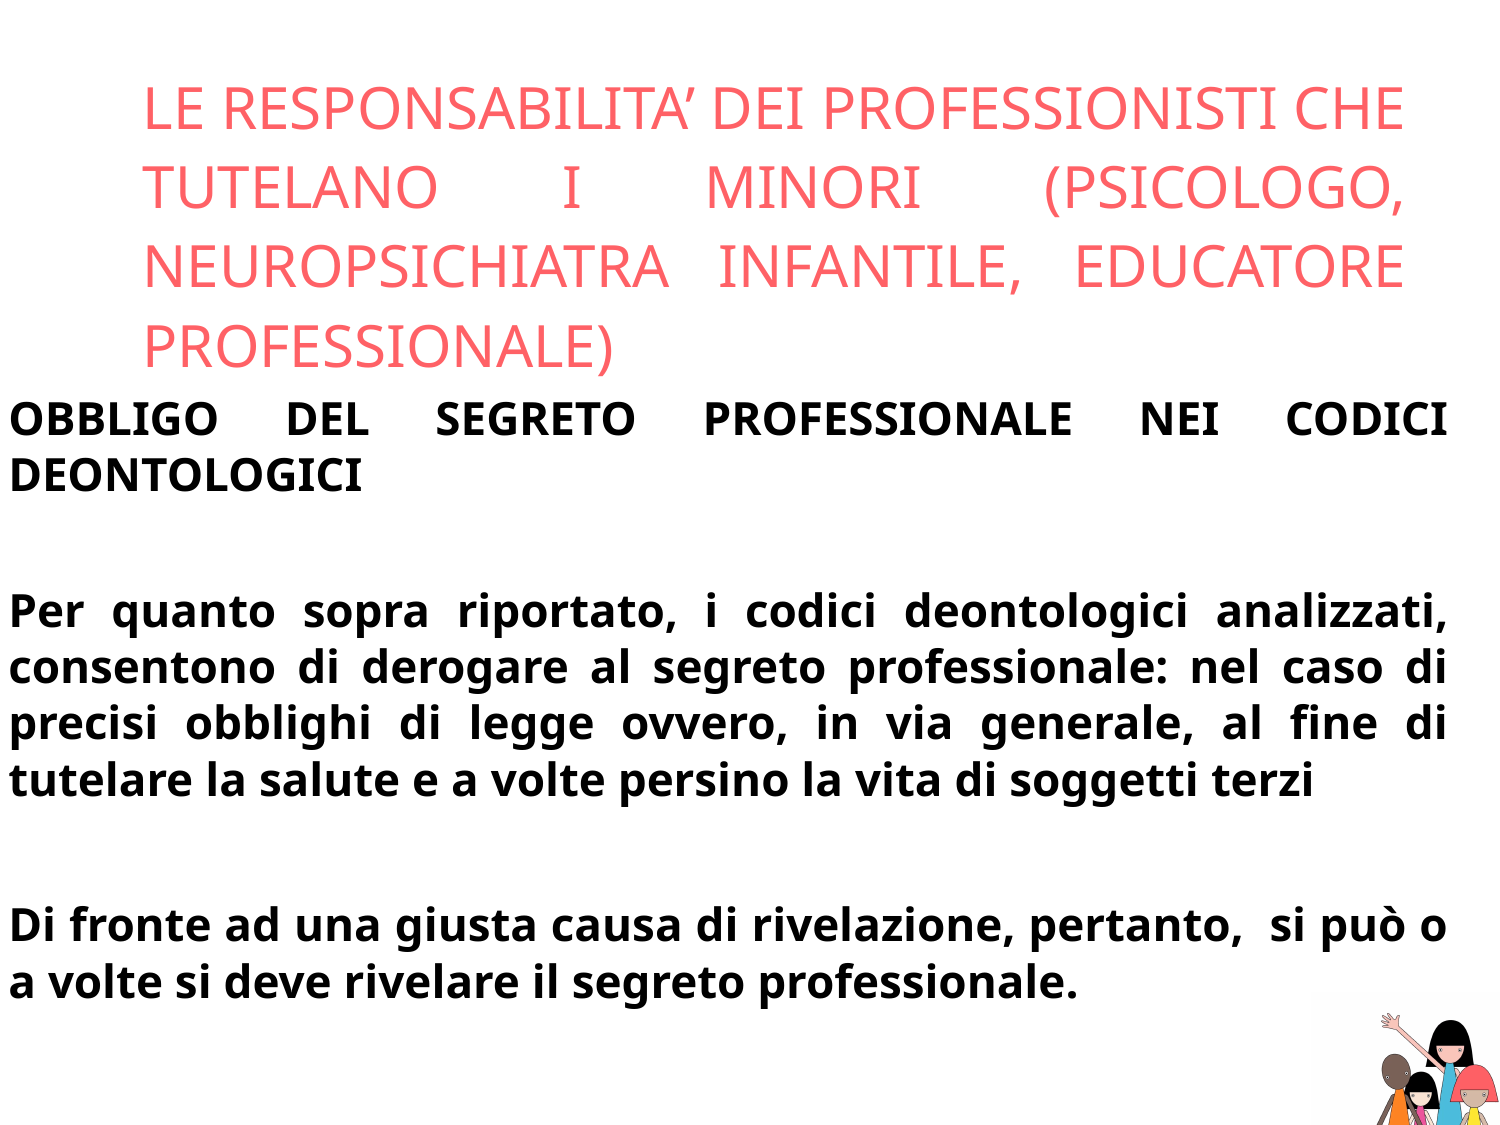

LE RESPONSABILITA’ DEI PROFESSIONISTI CHE TUTELANO I MINORI (PSICOLOGO, NEUROPSICHIATRA INFANTILE, EDUCATORE PROFESSIONALE)
OBBLIGO DEL SEGRETO PROFESSIONALE NEI CODICI DEONTOLOGICI
Per quanto sopra riportato, i codici deontologici analizzati, consentono di derogare al segreto professionale: nel caso di precisi obblighi di legge ovvero, in via generale, al fine di tutelare la salute e a volte persino la vita di soggetti terzi
Di fronte ad una giusta causa di rivelazione, pertanto, si può o a volte si deve rivelare il segreto professionale.